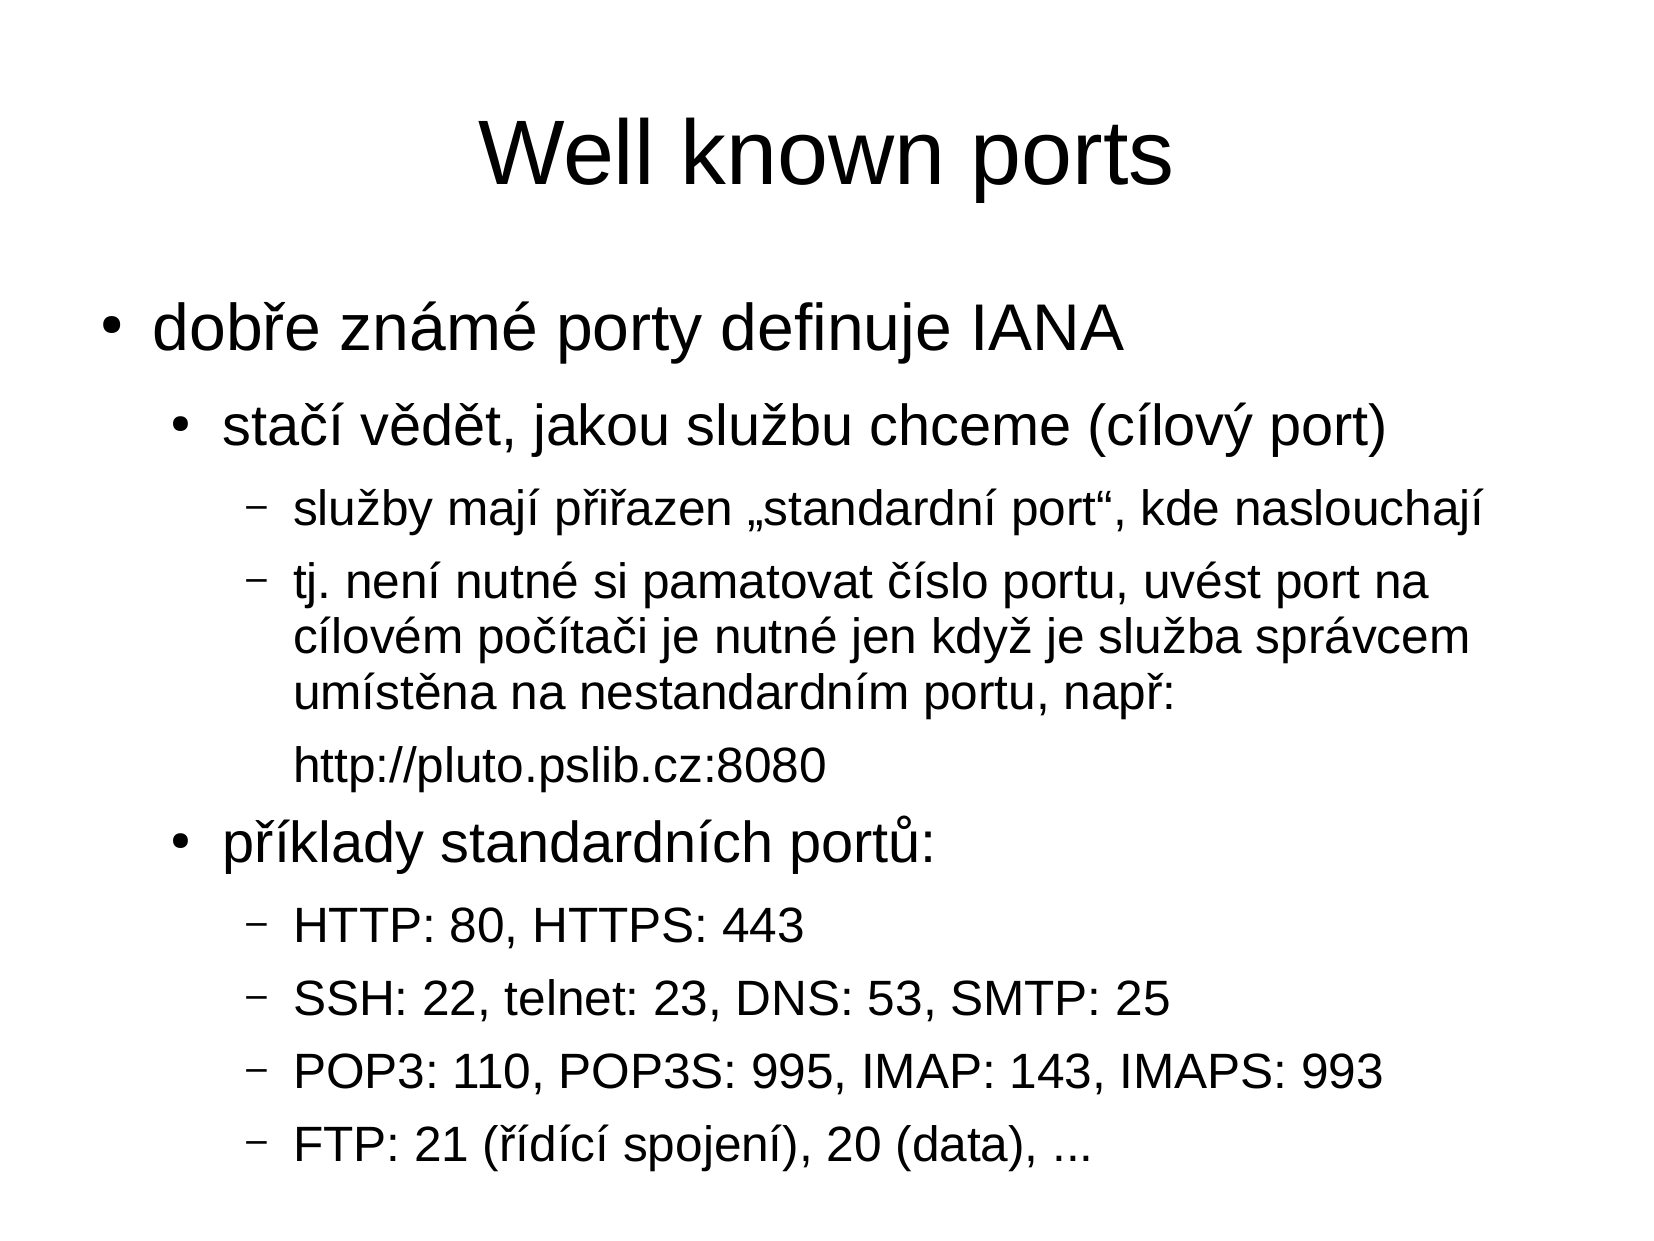

# Well known ports
dobře známé porty definuje IANA
stačí vědět, jakou službu chceme (cílový port)
služby mají přiřazen „standardní port“, kde naslouchají
tj. není nutné si pamatovat číslo portu, uvést port na cílovém počítači je nutné jen když je služba správcem umístěna na nestandardním portu, např:
http://pluto.pslib.cz:8080
příklady standardních portů:
HTTP: 80, HTTPS: 443
SSH: 22, telnet: 23, DNS: 53, SMTP: 25
POP3: 110, POP3S: 995, IMAP: 143, IMAPS: 993
FTP: 21 (řídící spojení), 20 (data), ...